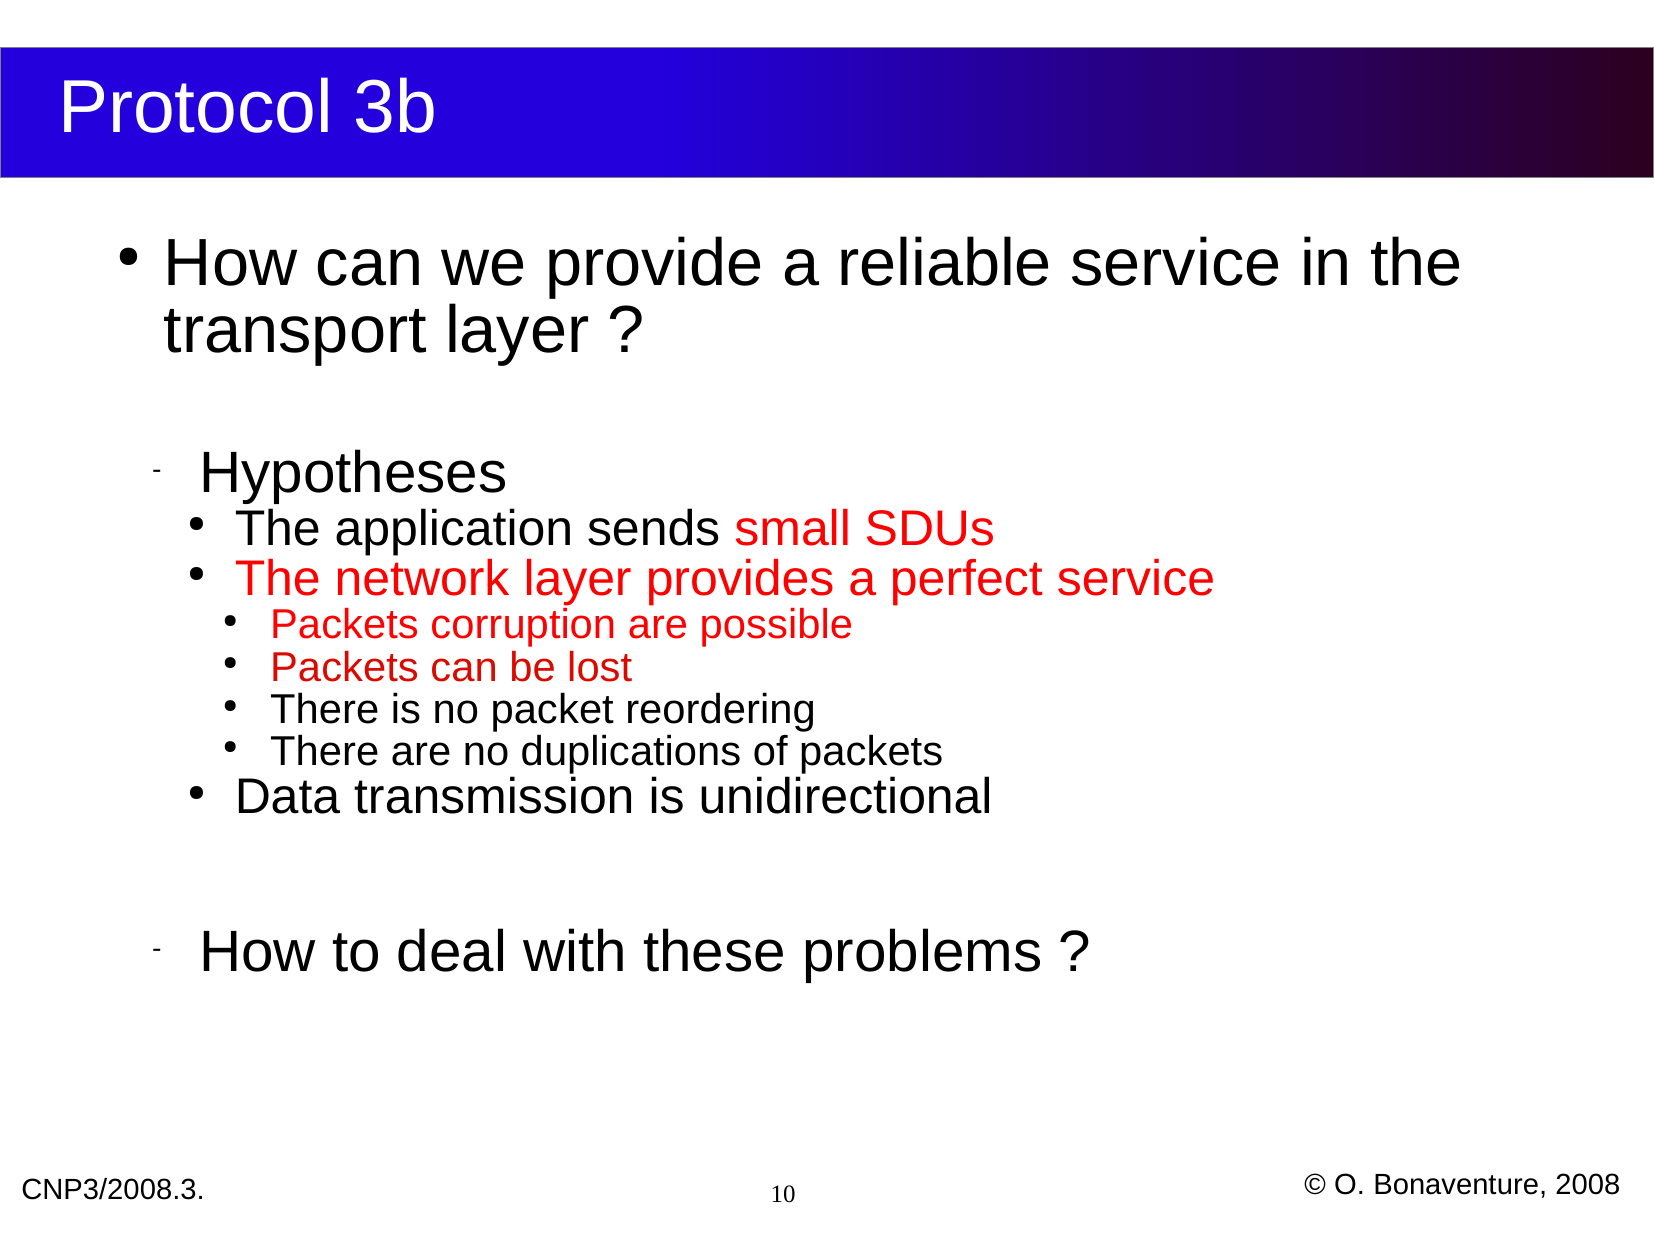

# Protocol 3b
How can we provide a reliable service in the transport layer ?
Hypotheses
The application sends small SDUs
The network layer provides a perfect service
Packets corruption are possible
Packets can be lost
There is no packet reordering
There are no duplications of packets
Data transmission is unidirectional
How to deal with these problems ?
© O. Bonaventure, 2008
CNP3/2008.3.